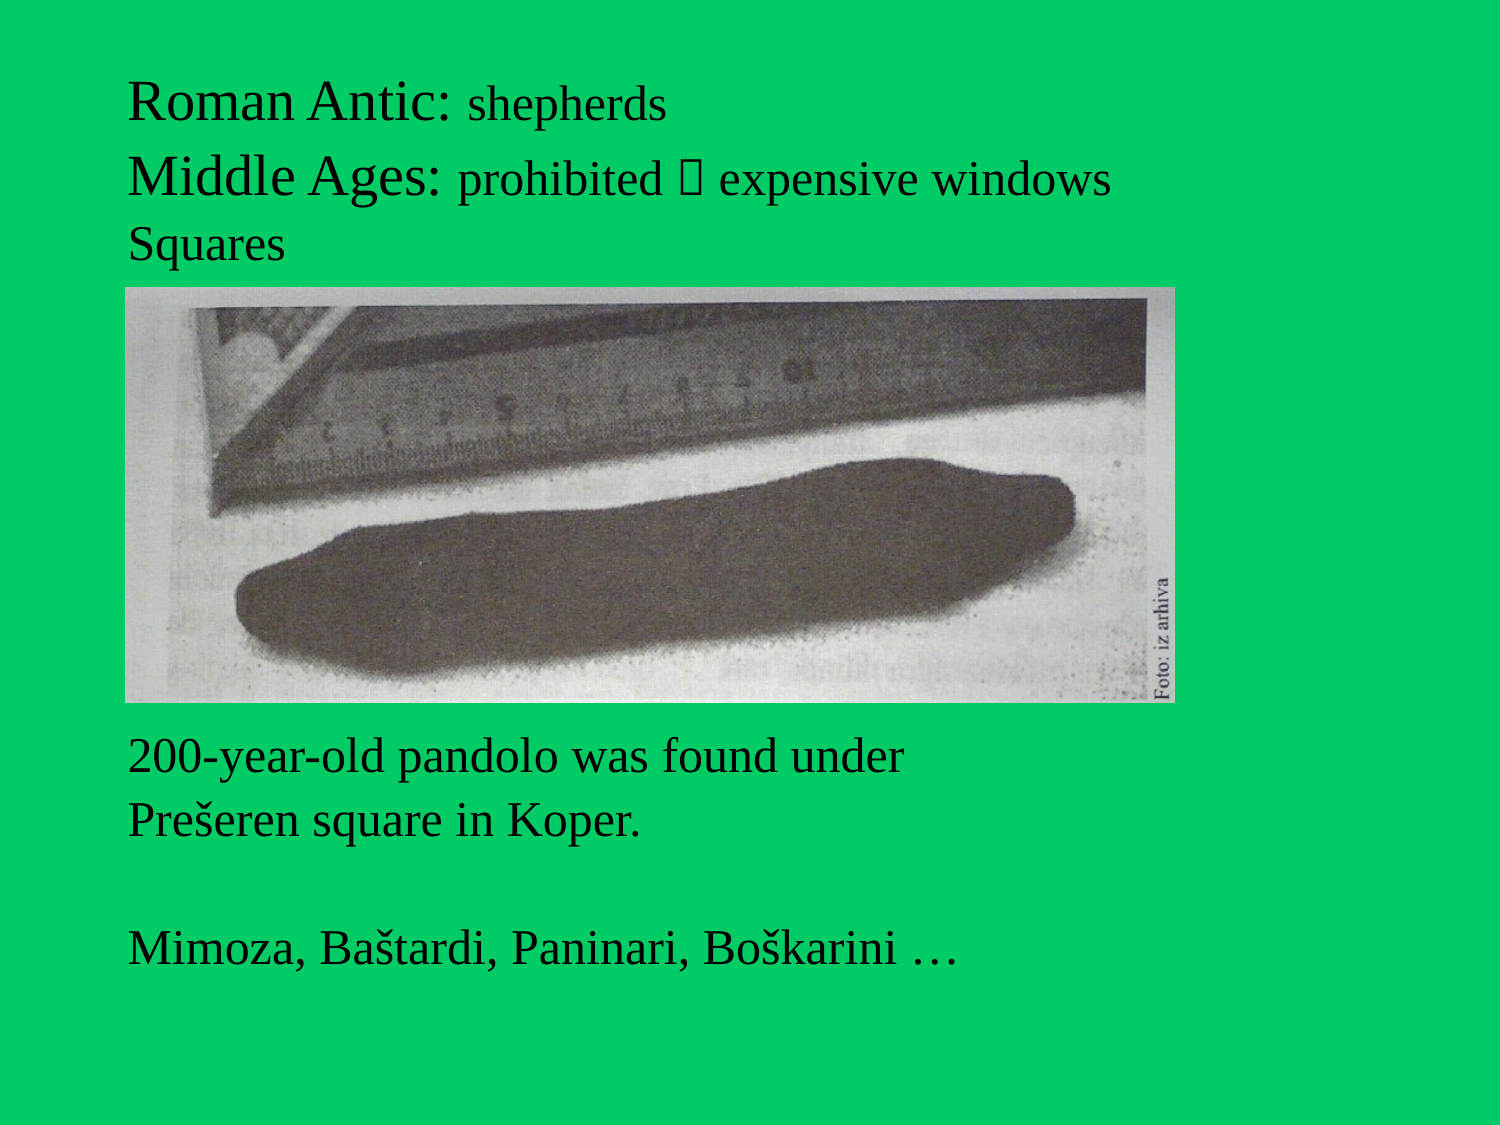

# Roman Antic: shepherds
Middle Ages: prohibited  expensive windows
Squares
200-year-old pandolo was found under
Prešeren square in Koper.
Mimoza, Baštardi, Paninari, Boškarini …